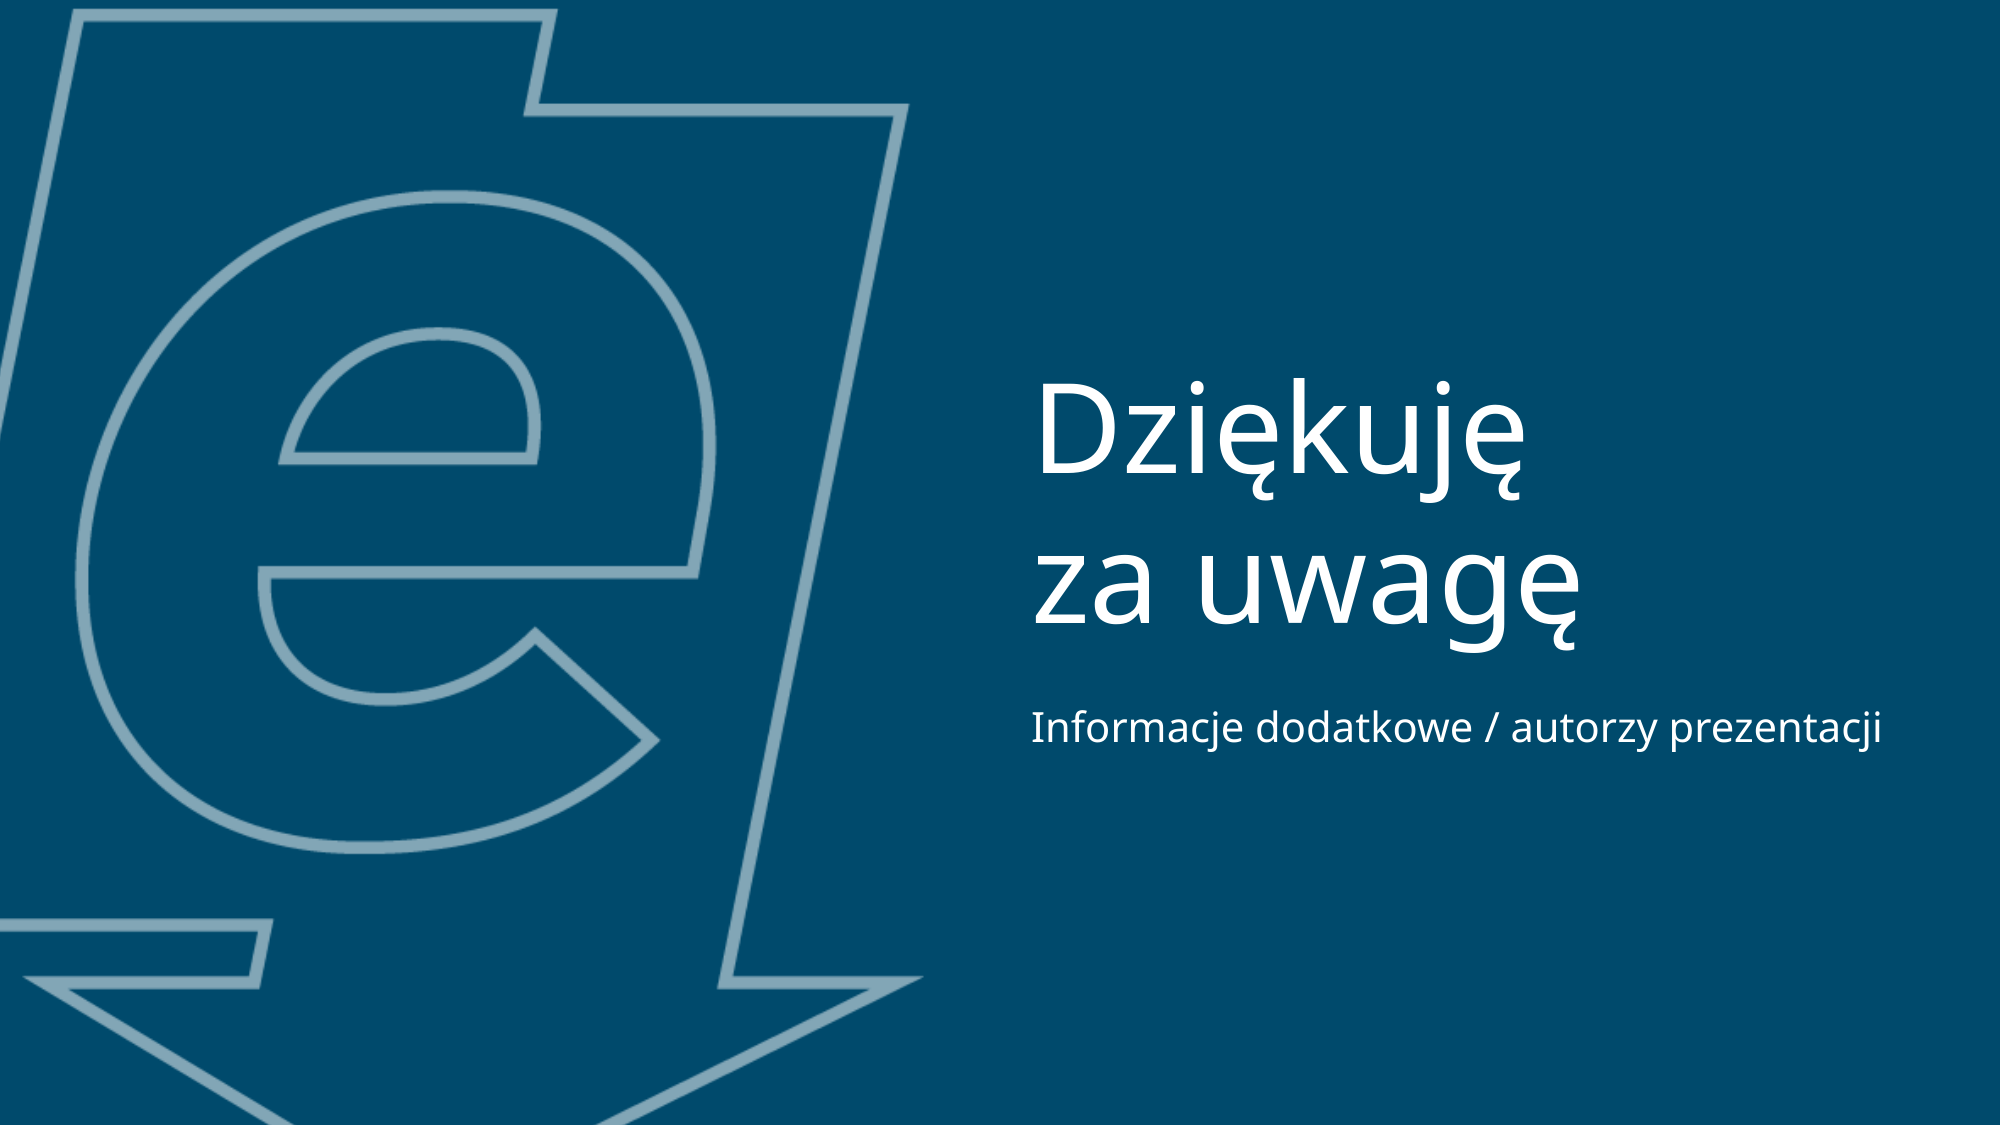

Dziękuję
za uwagę
Informacje dodatkowe / autorzy prezentacji